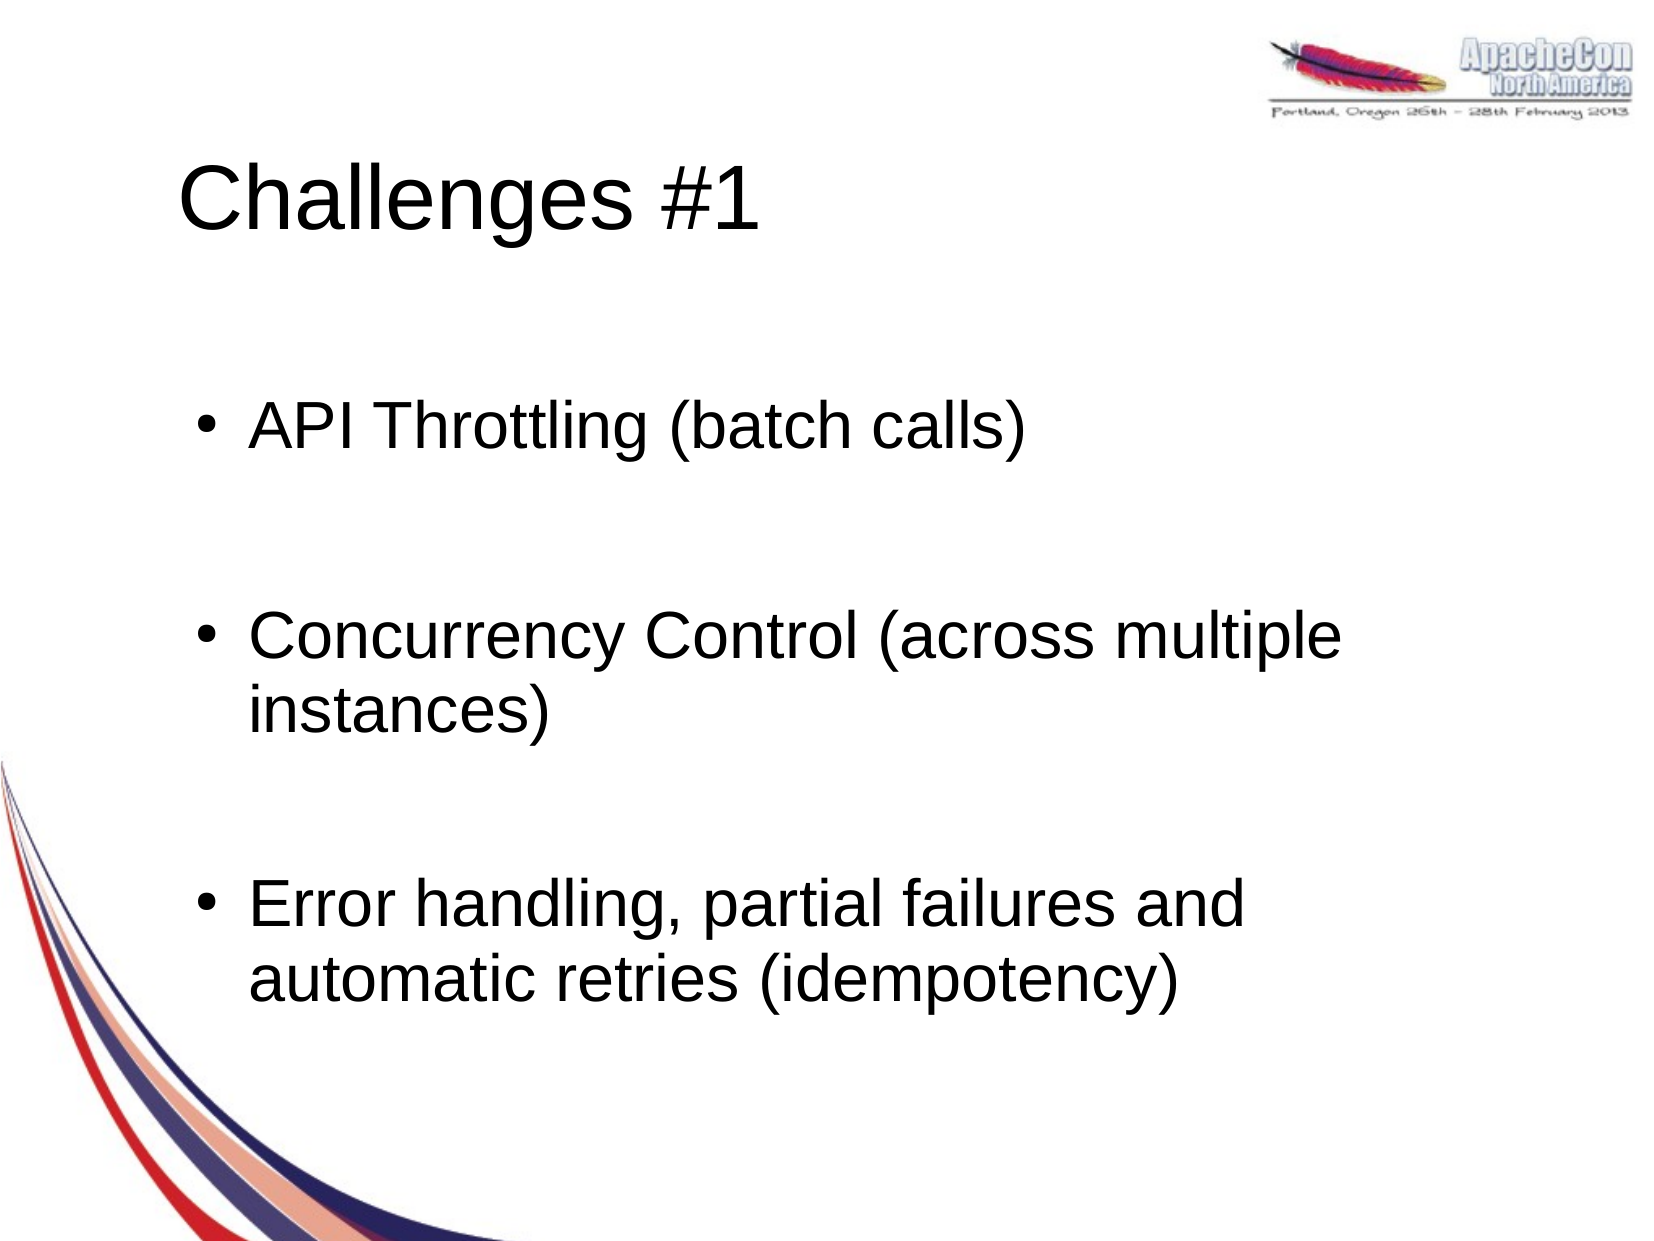

# Challenges #1
API Throttling (batch calls)
Concurrency Control (across multiple instances)
Error handling, partial failures and automatic retries (idempotency)